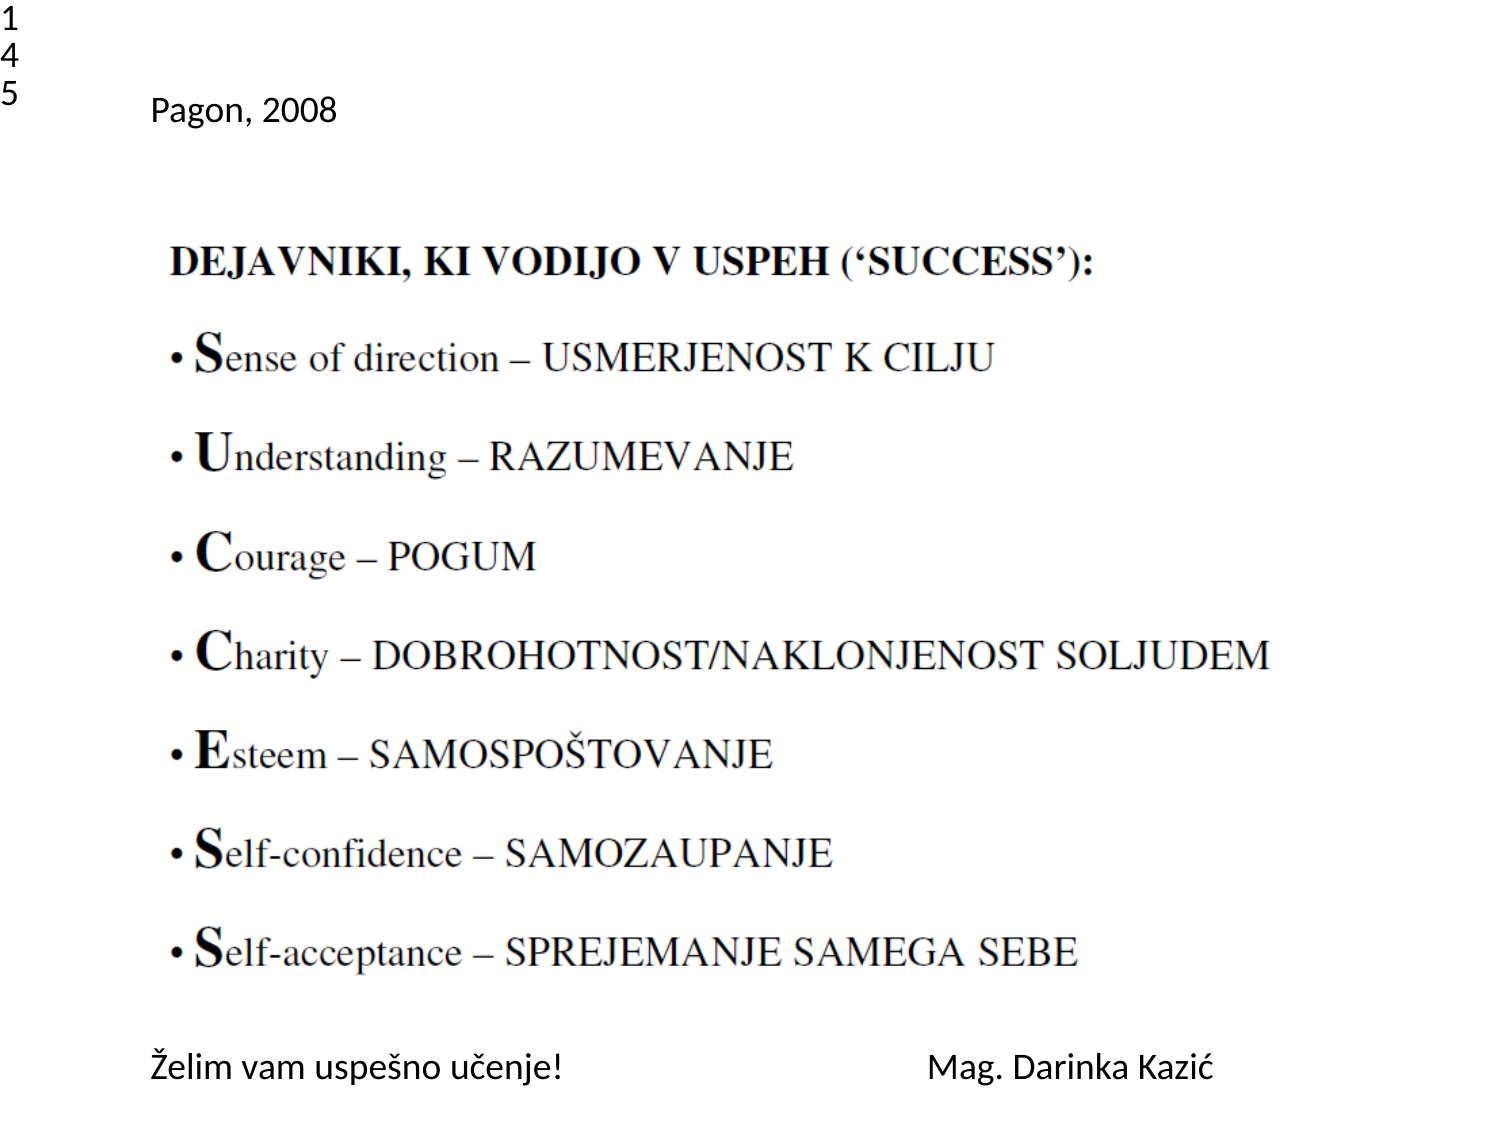

Pagon, 2008
Želim vam uspešno učenje!				 Mag. Darinka Kazić